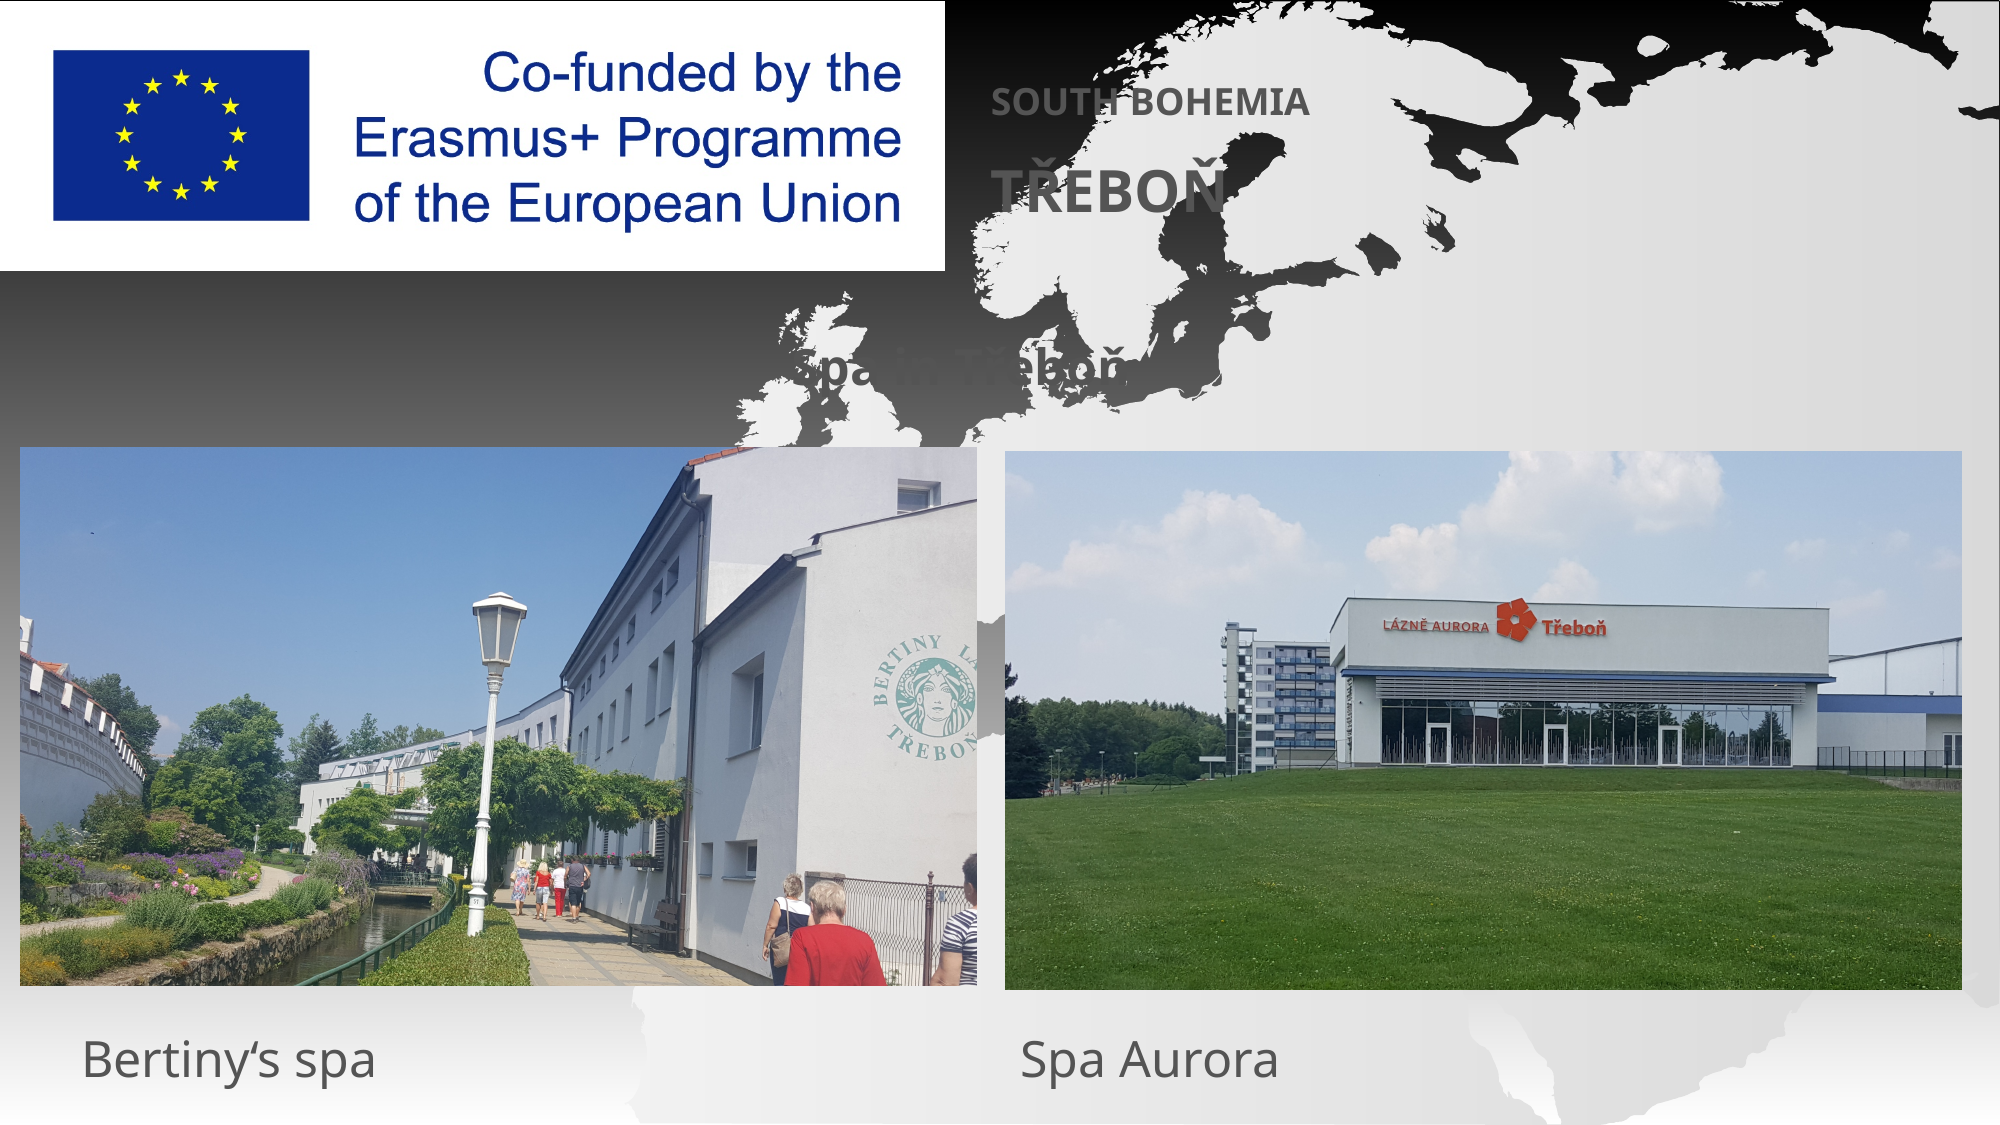

SOUTH BOHEMIA
TŘEBOŇ
Spa in Třeboň
Bertiny‘s spa
Spa Aurora